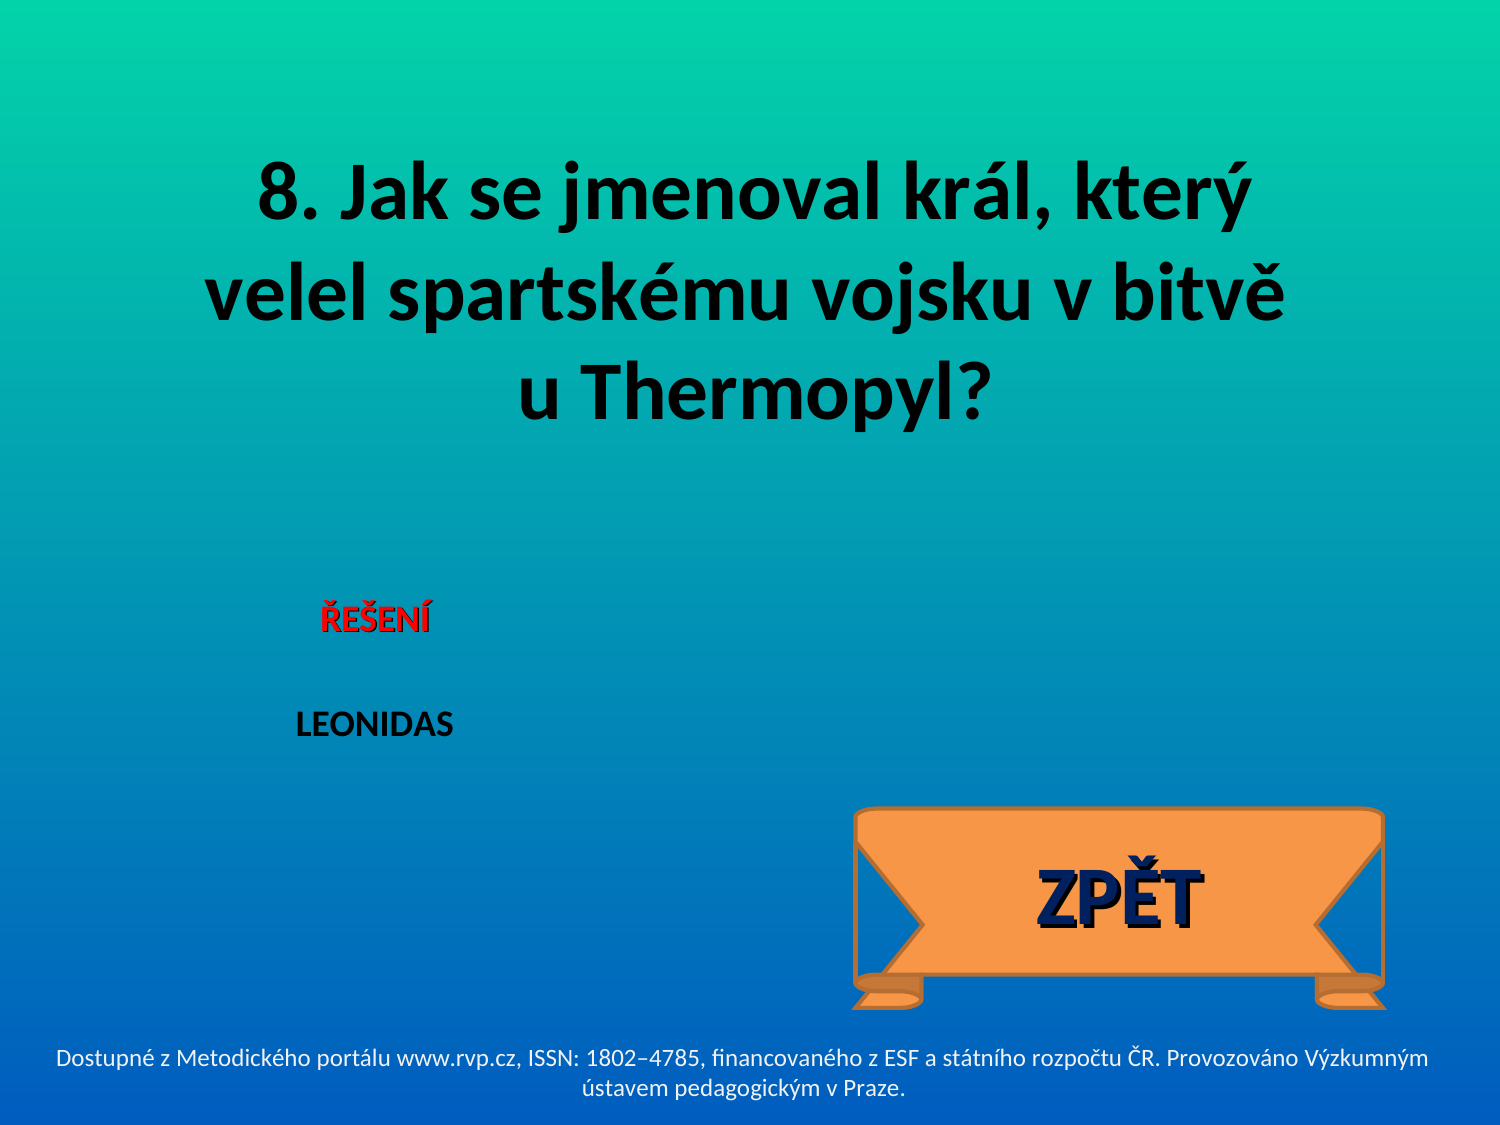

8. Jak se jmenoval král, který velel spartskému vojsku v bitvě
u Thermopyl?
ŘEŠENÍ
LEONIDAS
ZPĚT
Dostupné z Metodického portálu www.rvp.cz, ISSN: 1802–4785, financovaného z ESF a státního rozpočtu ČR. Provozováno Výzkumným ústavem pedagogickým v Praze.